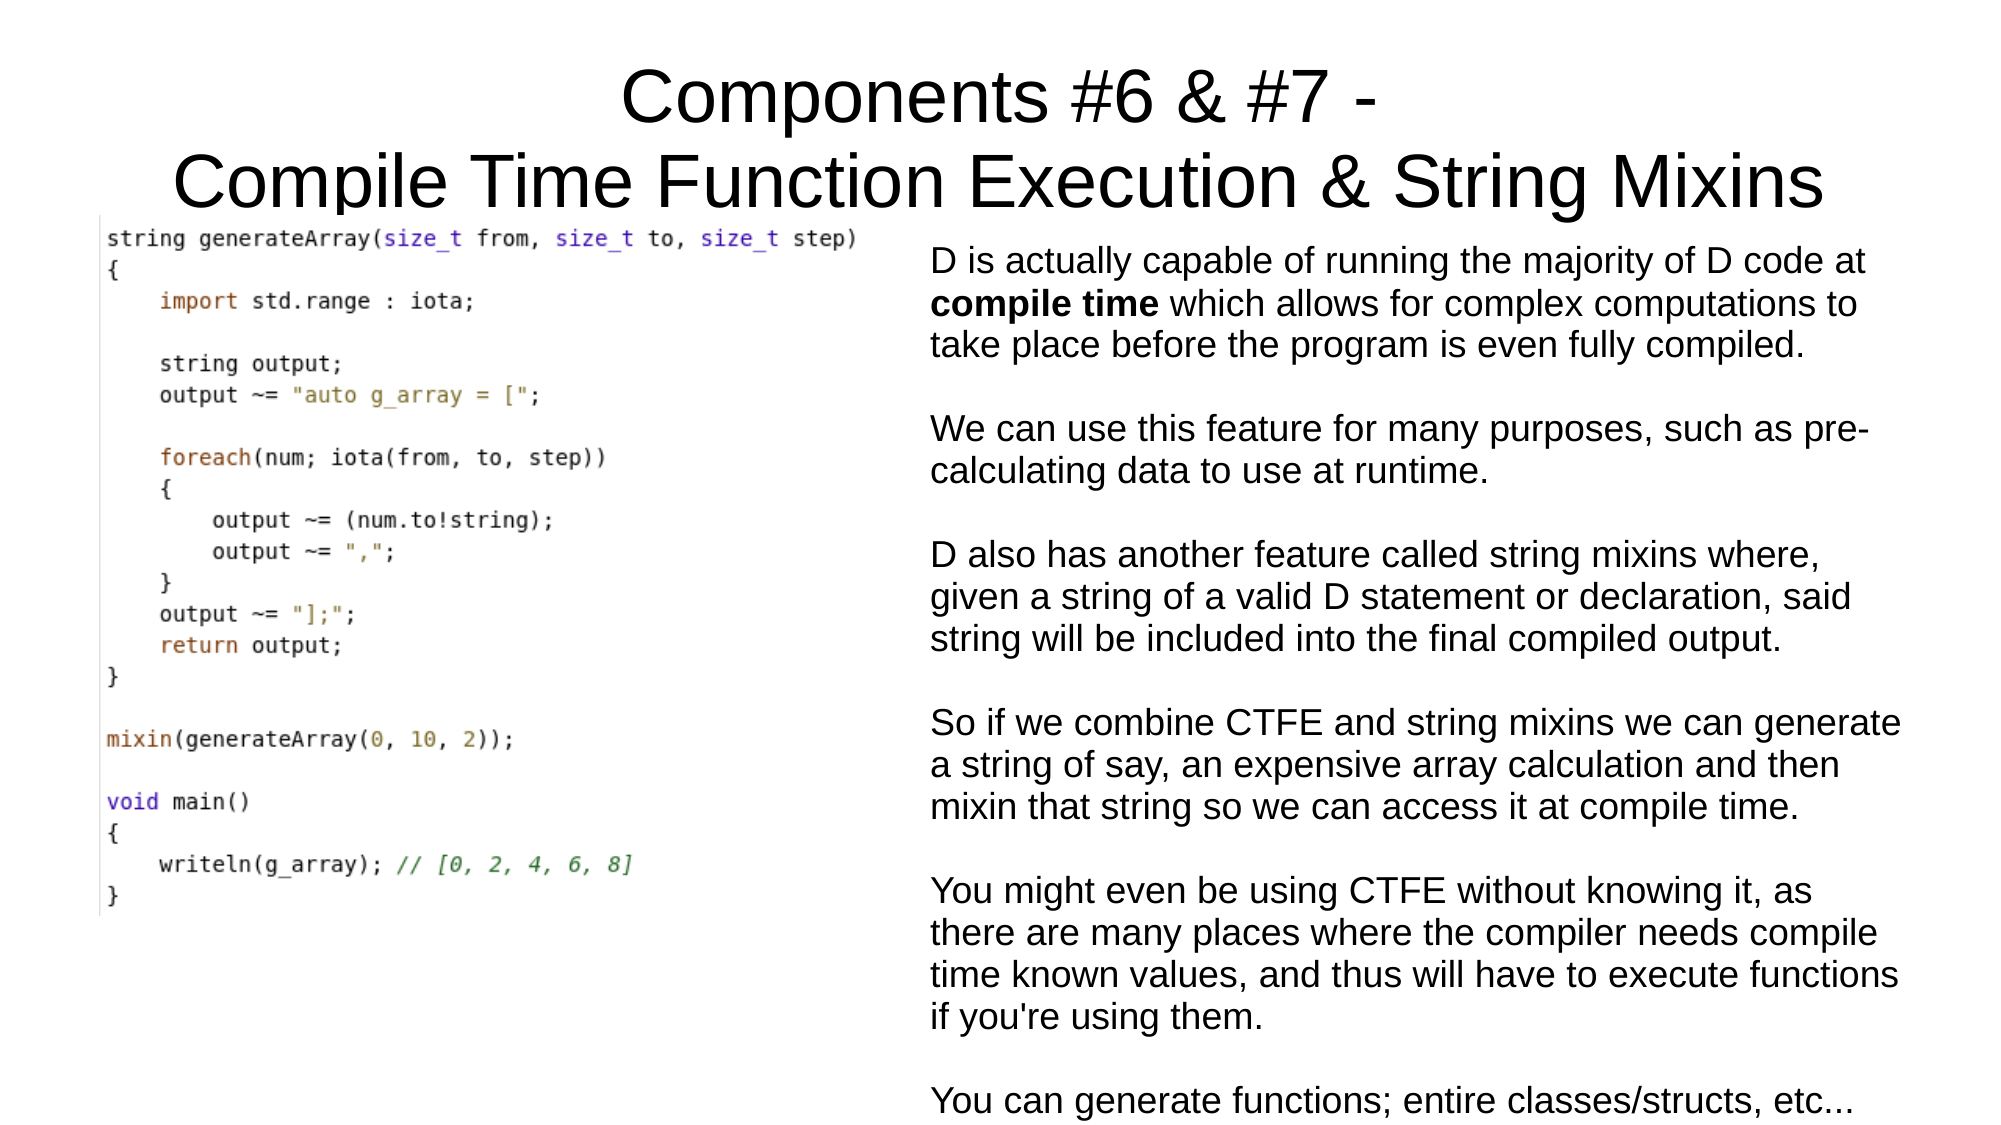

# Components #6 & #7 - Compile Time Function Execution & String Mixins
D is actually capable of running the majority of D code at compile time which allows for complex computations to take place before the program is even fully compiled.
We can use this feature for many purposes, such as pre-calculating data to use at runtime.
D also has another feature called string mixins where, given a string of a valid D statement or declaration, said string will be included into the final compiled output.
So if we combine CTFE and string mixins we can generate a string of say, an expensive array calculation and then mixin that string so we can access it at compile time.
You might even be using CTFE without knowing it, as there are many places where the compiler needs compile time known values, and thus will have to execute functions if you're using them.
You can generate functions; entire classes/structs, etc...